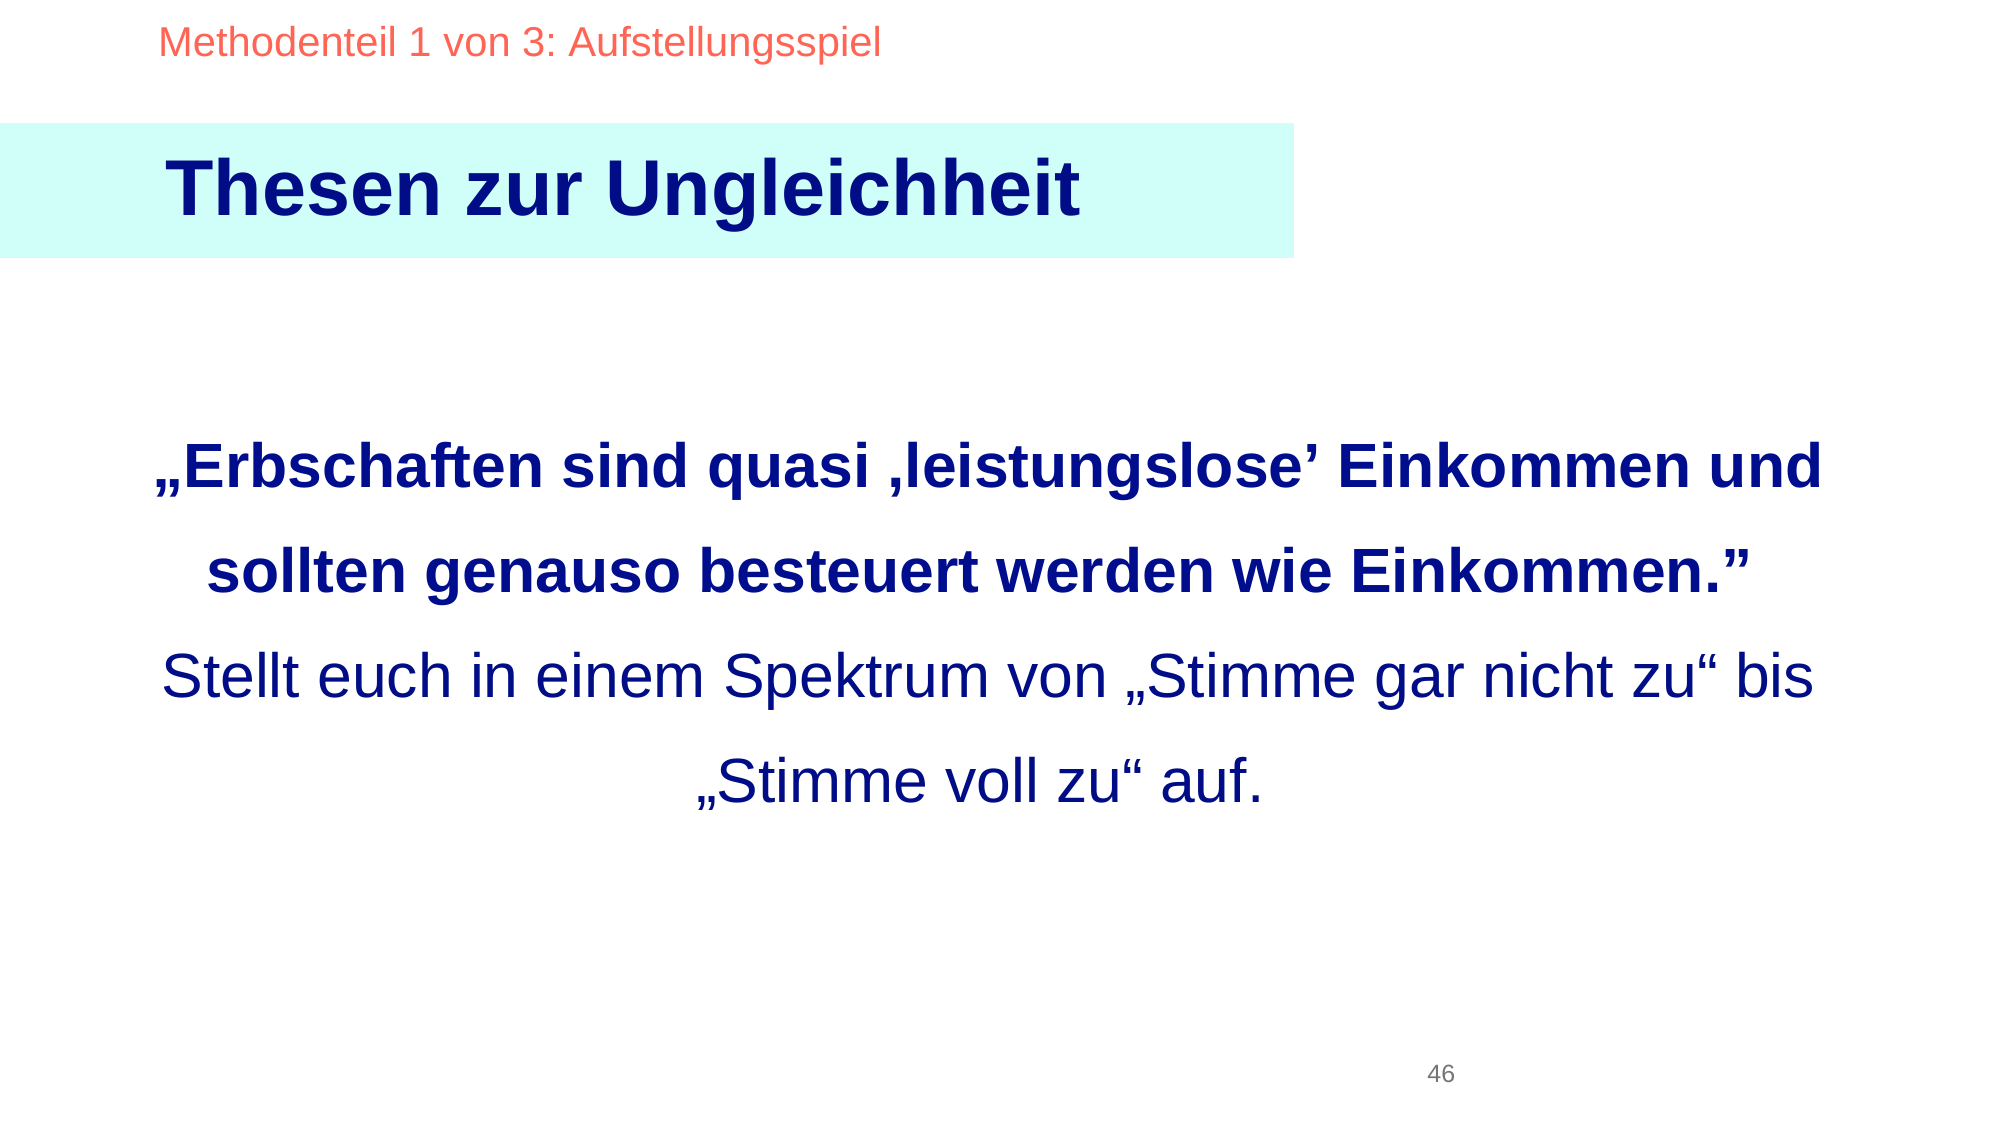

Methodenteil 1 von 3: Aufstellungsspiel
Thesen zur Ungleichheit
# „Erbschaften sind quasi ,leistungslose’ Einkommen und sollten genauso besteuert werden wie Einkommen.”
Stellt euch in einem Spektrum von „Stimme gar nicht zu“ bis „Stimme voll zu“ auf.